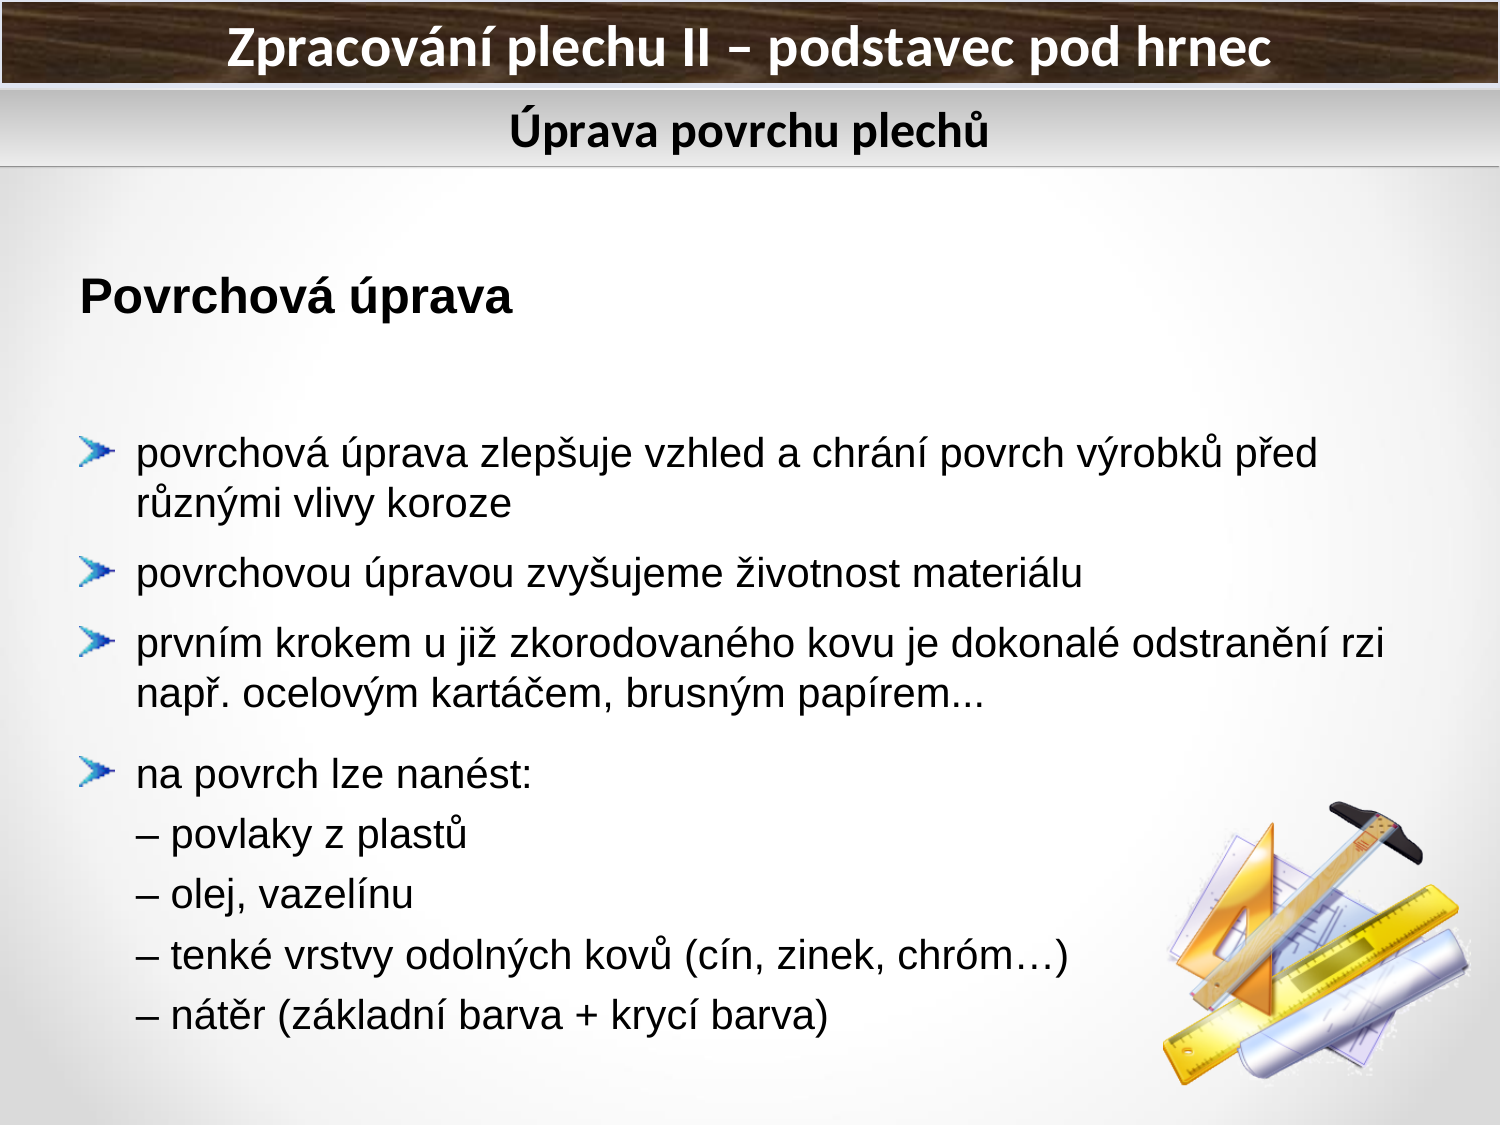

Zpracování plechu II – podstavec pod hrnec
Úprava povrchu plechů
Povrchová úprava
povrchová úprava zlepšuje vzhled a chrání povrch výrobků před různými vlivy koroze
povrchovou úpravou zvyšujeme životnost materiálu
prvním krokem u již zkorodovaného kovu je dokonalé odstranění rzi např. ocelovým kartáčem, brusným papírem...
na povrch lze nanést:
	– povlaky z plastů
	– olej, vazelínu
	– tenké vrstvy odolných kovů (cín, zinek, chróm…)
	– nátěr (základní barva + krycí barva)